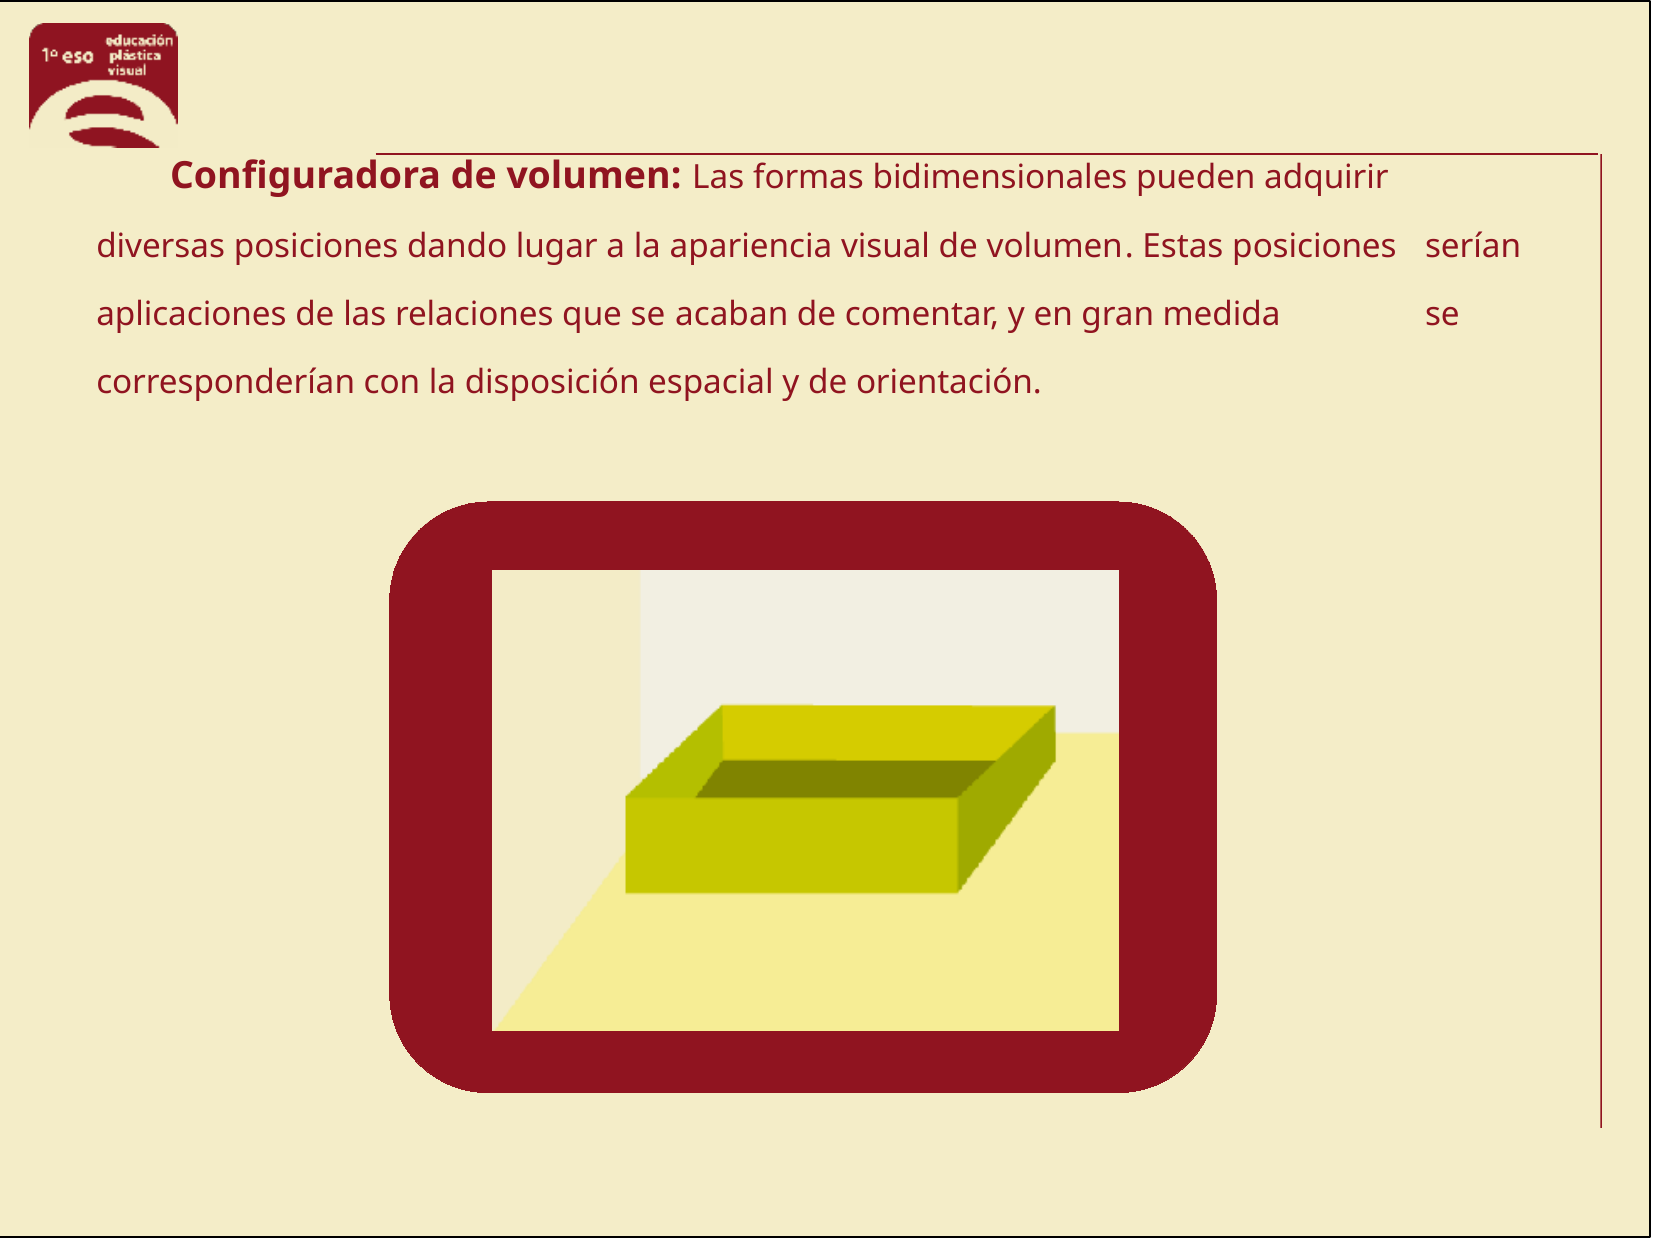

Configuradora de volumen: Las formas bidimensionales pueden adquirir 		diversas posiciones dando lugar a la apariencia visual de volumen. Estas posiciones 	serían aplicaciones de las relaciones que se acaban de comentar, y en gran medida 		se corresponderían con la disposición espacial y de orientación.
#